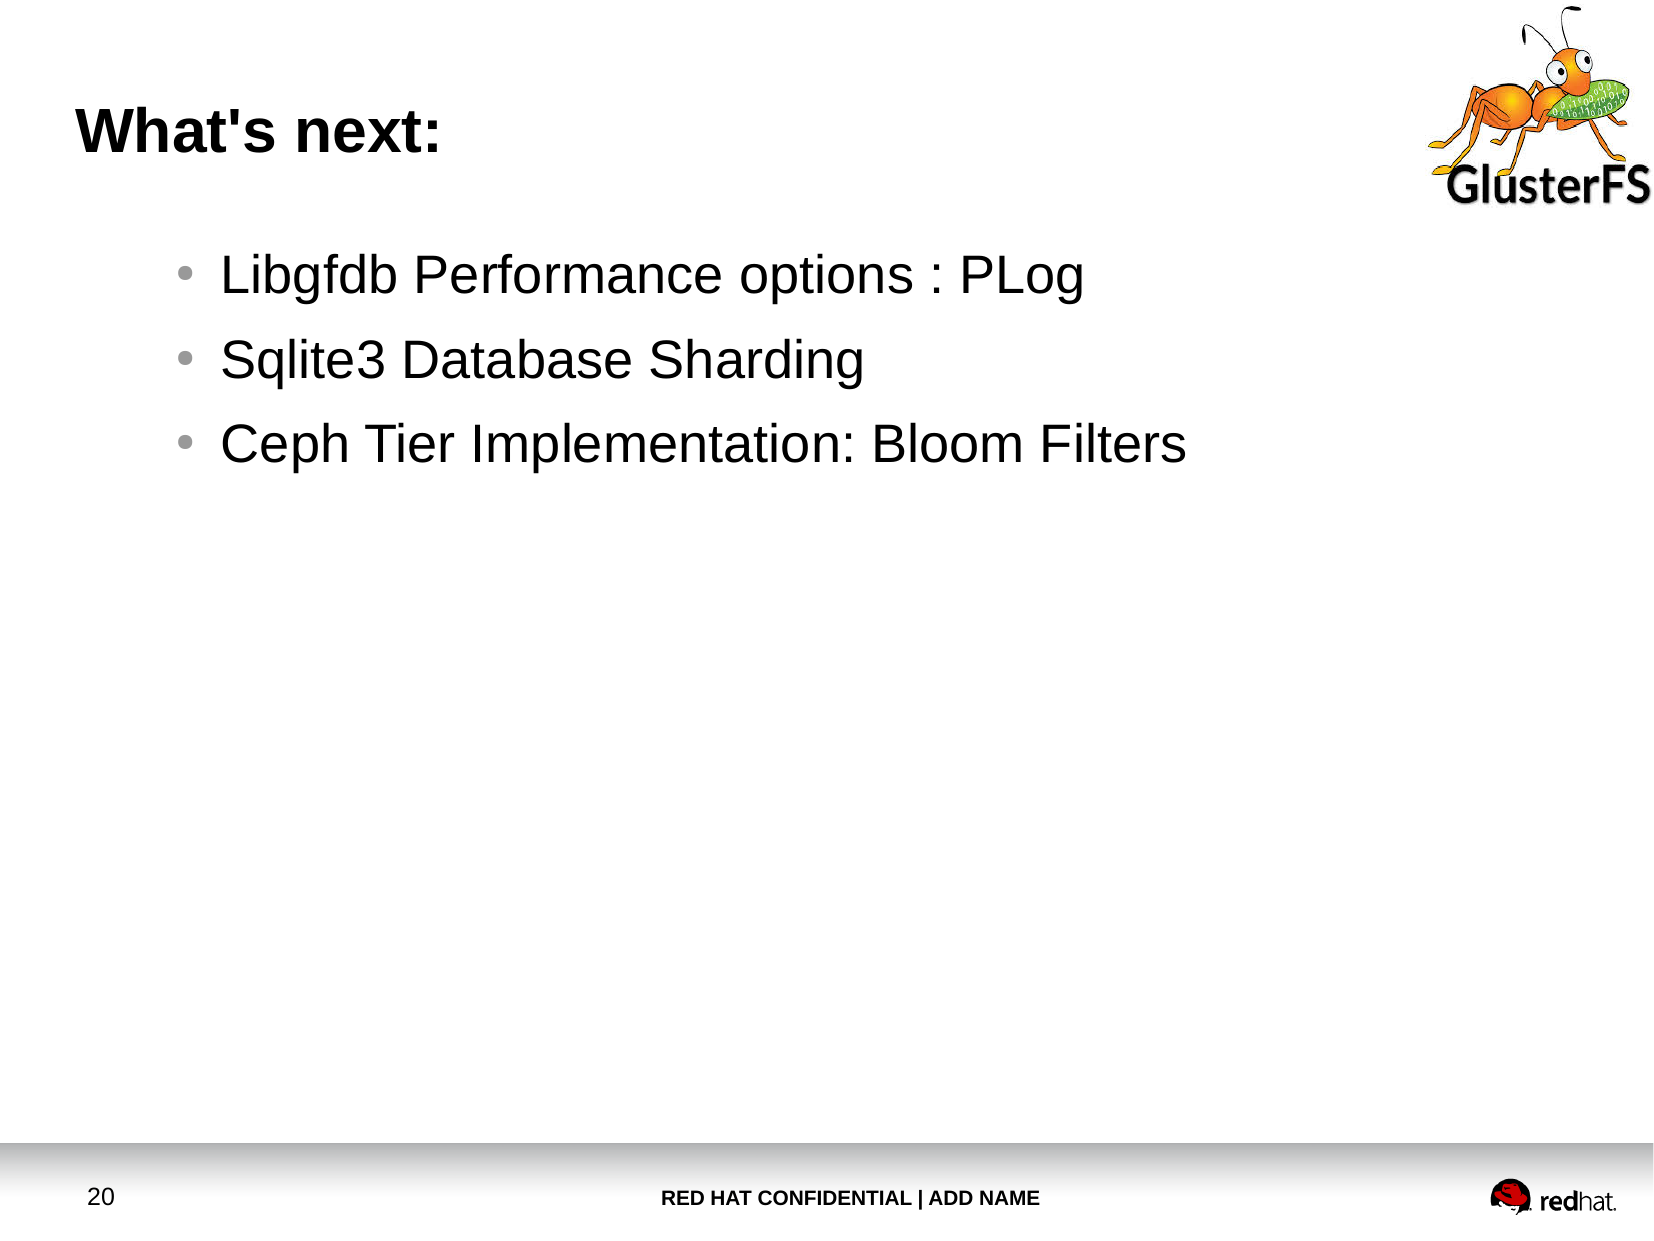

# What's next:
Libgfdb Performance options : PLog
Sqlite3 Database Sharding
Ceph Tier Implementation: Bloom Filters